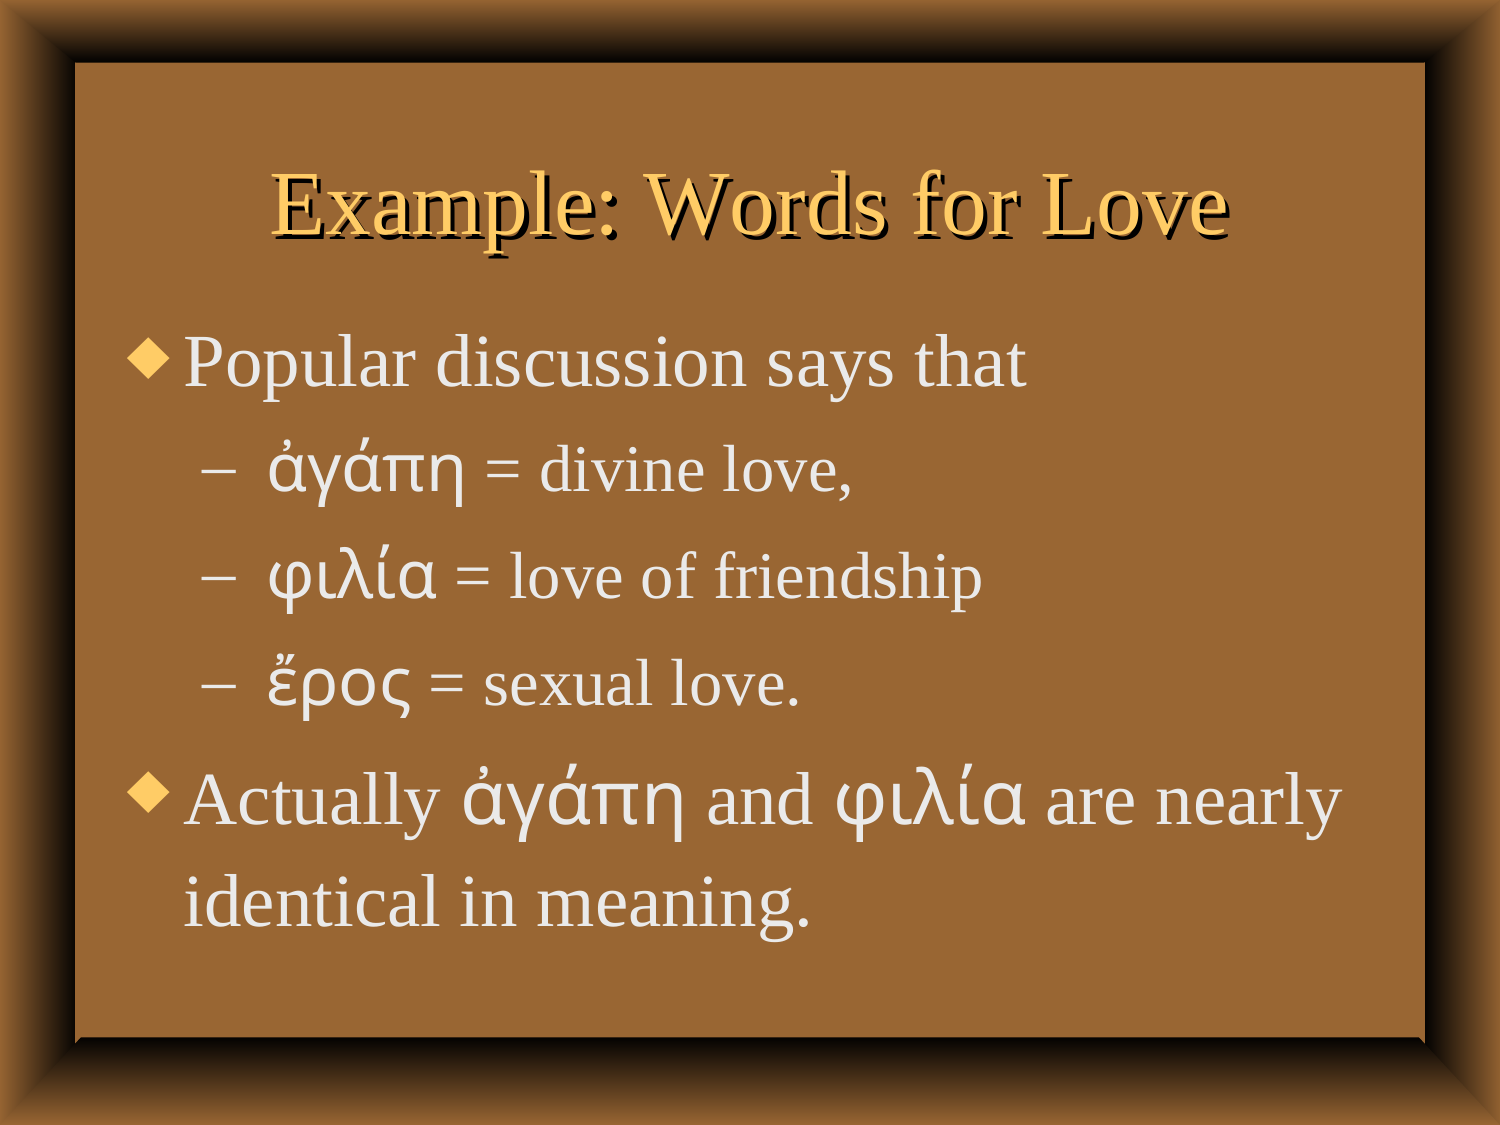

# Example: Words for Love
Popular discussion says that
 ἀγάπη = divine love,
 φιλία = love of friendship
 ἔρος = sexual love.
Actually ἀγάπη and φιλία are nearly identical in meaning.